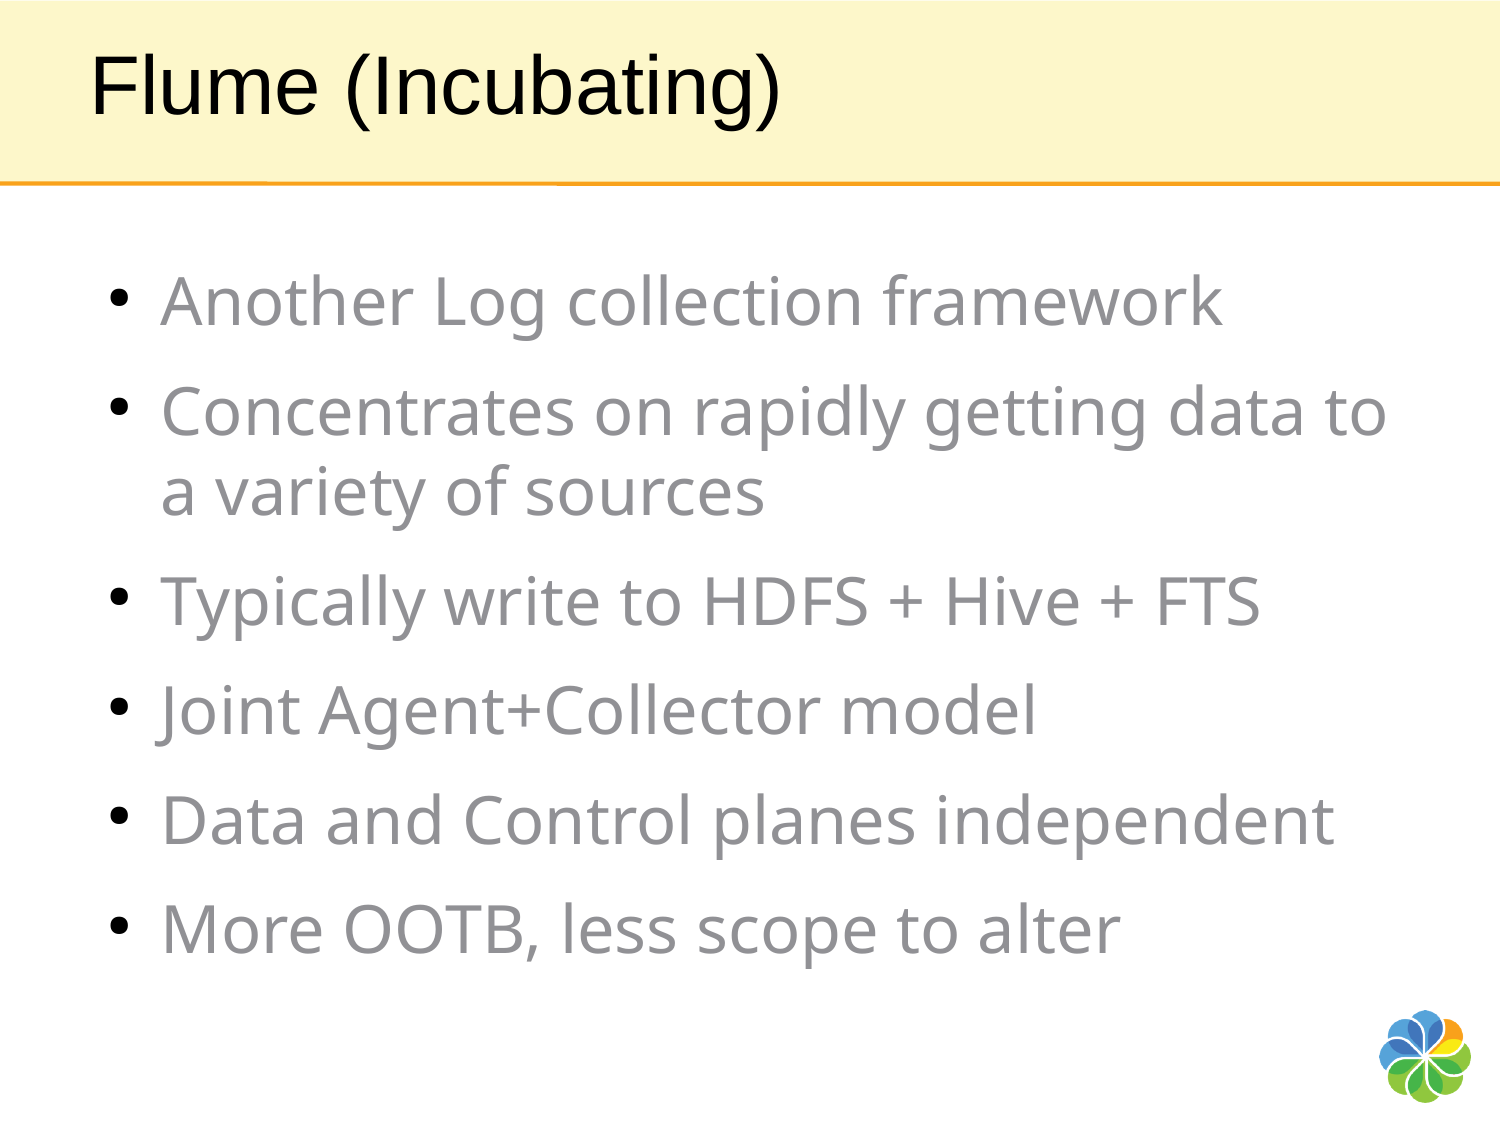

# Flume (Incubating)
Another Log collection framework
Concentrates on rapidly getting data to a variety of sources
Typically write to HDFS + Hive + FTS
Joint Agent+Collector model
Data and Control planes independent
More OOTB, less scope to alter